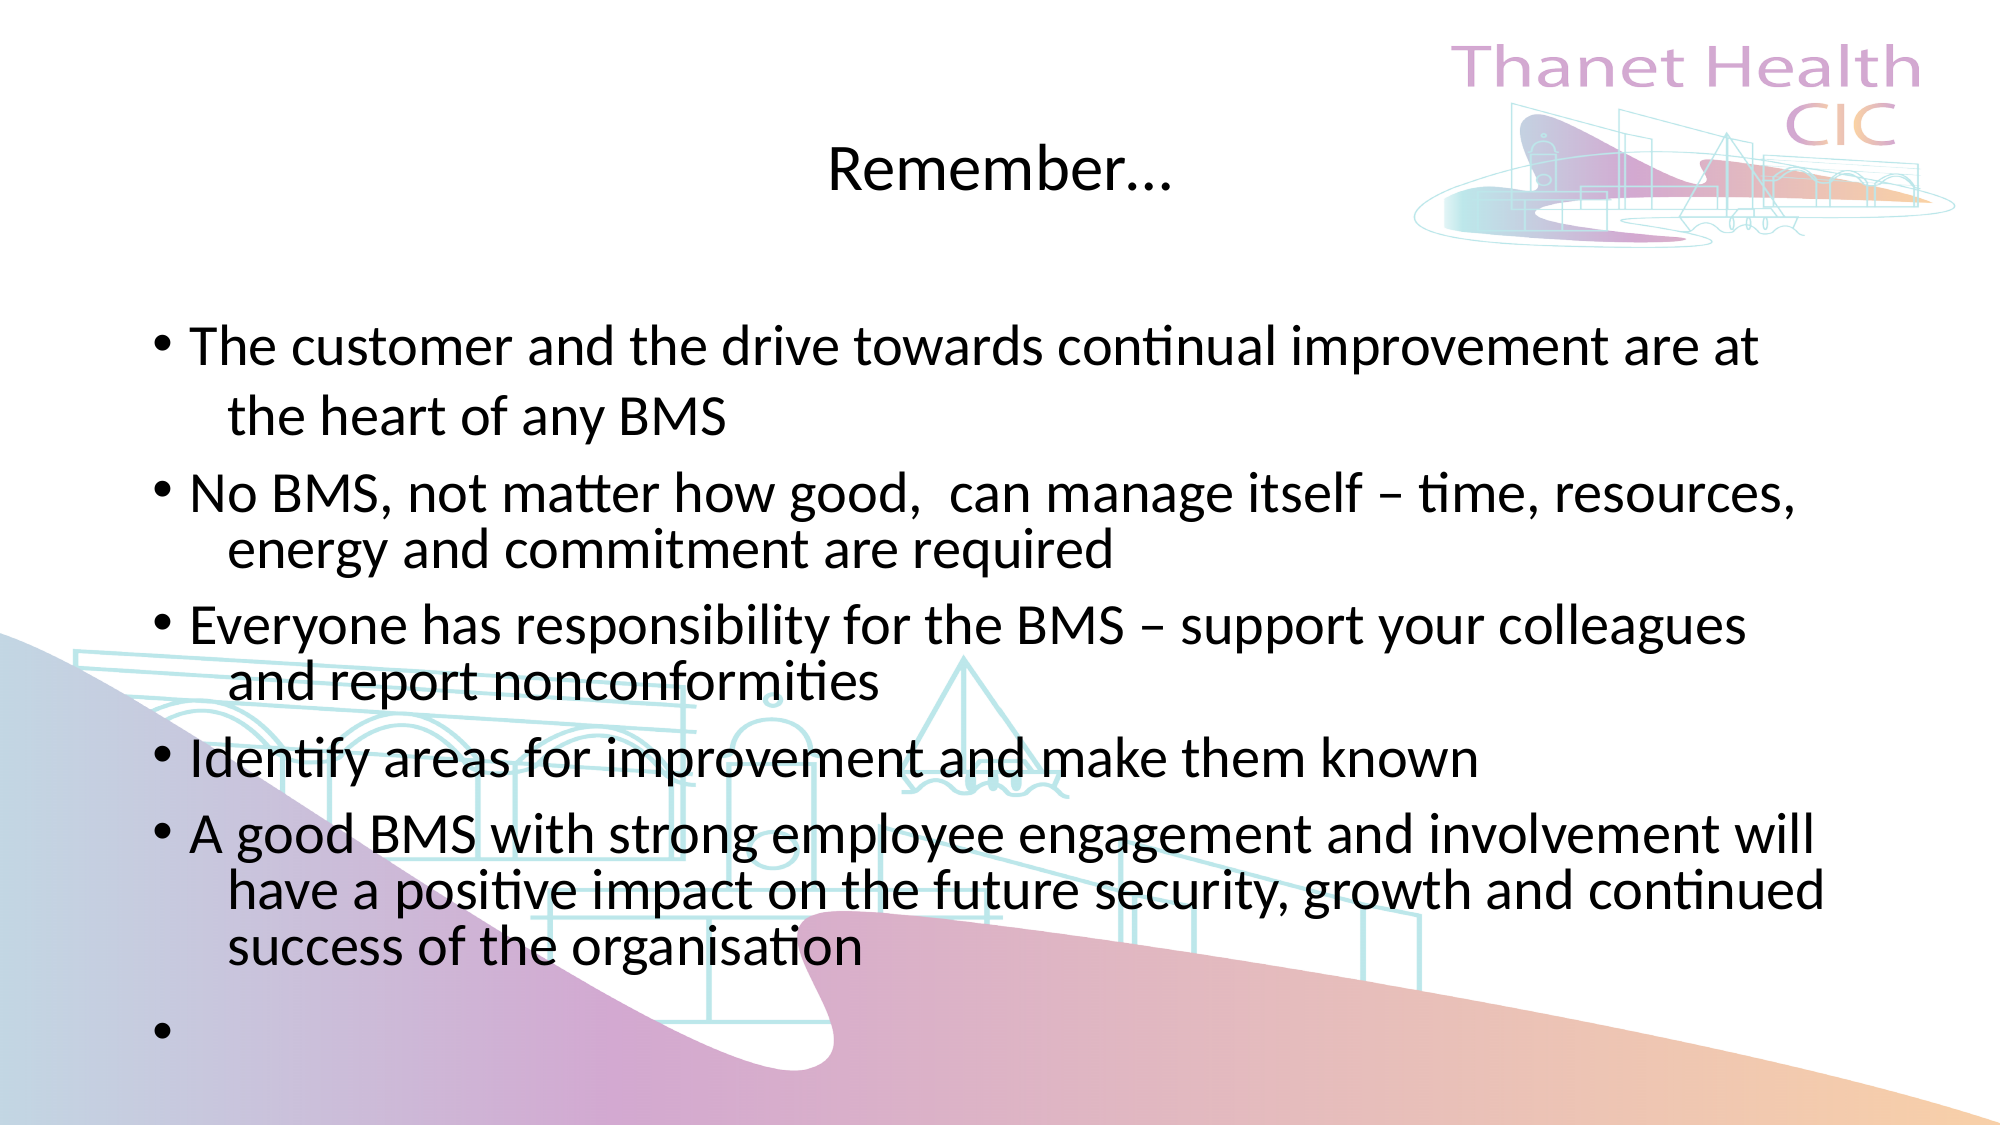

# Remember…
The customer and the drive towards continual improvement are at the heart of any BMS
No BMS, not matter how good, can manage itself – time, resources, energy and commitment are required
Everyone has responsibility for the BMS – support your colleagues and report nonconformities
Identify areas for improvement and make them known
A good BMS with strong employee engagement and involvement will have a positive impact on the future security, growth and continued success of the organisation